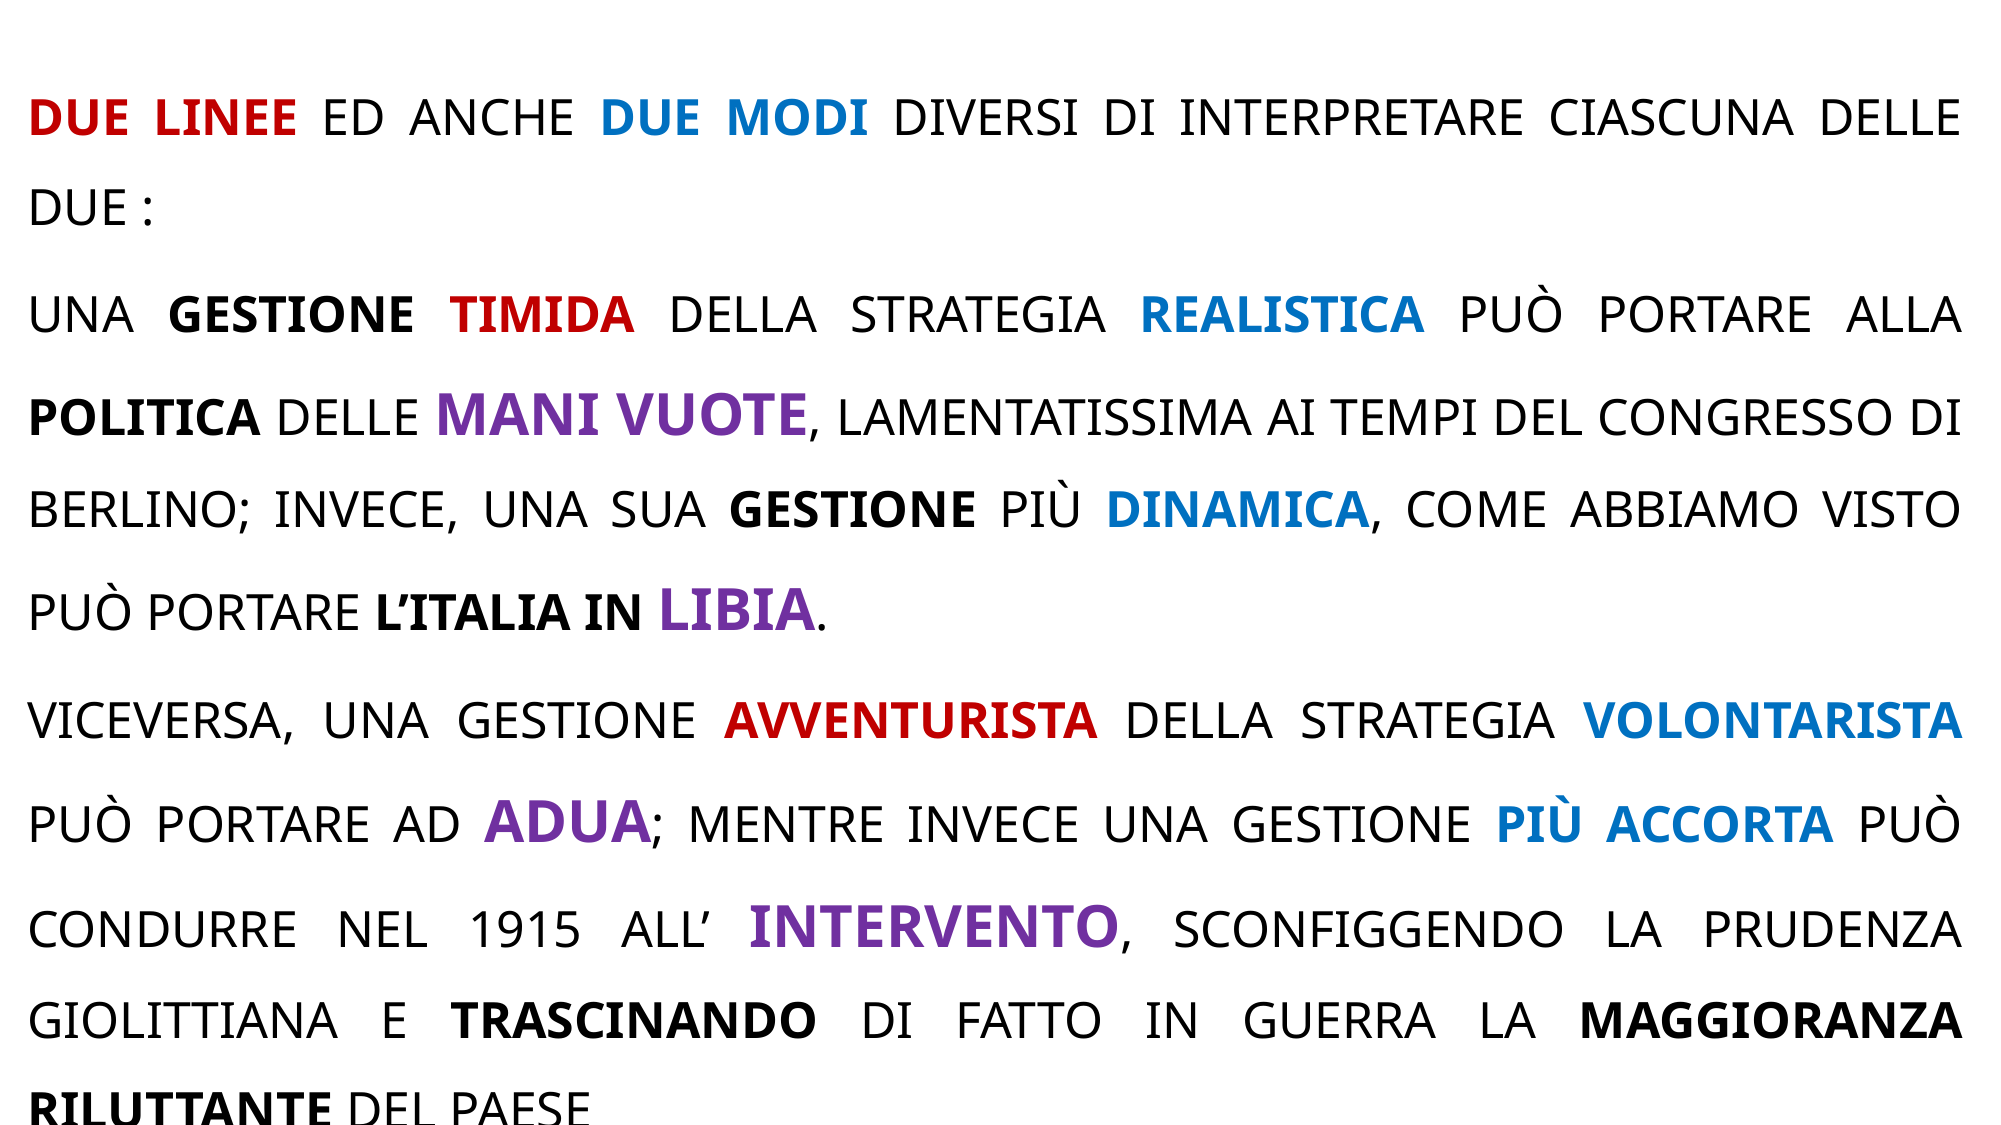

DUE LINEE ED ANCHE DUE MODI DIVERSI DI INTERPRETARE CIASCUNA DELLE DUE :
UNA GESTIONE TIMIDA DELLA STRATEGIA REALISTICA PUÒ PORTARE ALLA POLITICA DELLE MANI VUOTE, LAMENTATISSIMA AI TEMPI DEL CONGRESSO DI BERLINO; INVECE, UNA SUA GESTIONE PIÙ DINAMICA, COME ABBIAMO VISTO PUÒ PORTARE L’ITALIA IN LIBIA.
VICEVERSA, UNA GESTIONE AVVENTURISTA DELLA STRATEGIA VOLONTARISTA PUÒ PORTARE AD ADUA; MENTRE INVECE UNA GESTIONE PIÙ ACCORTA PUÒ CONDURRE NEL 1915 ALL’ INTERVENTO, SCONFIGGENDO LA PRUDENZA GIOLITTIANA E TRASCINANDO DI FATTO IN GUERRA LA MAGGIORANZA RILUTTANTE DEL PAESE